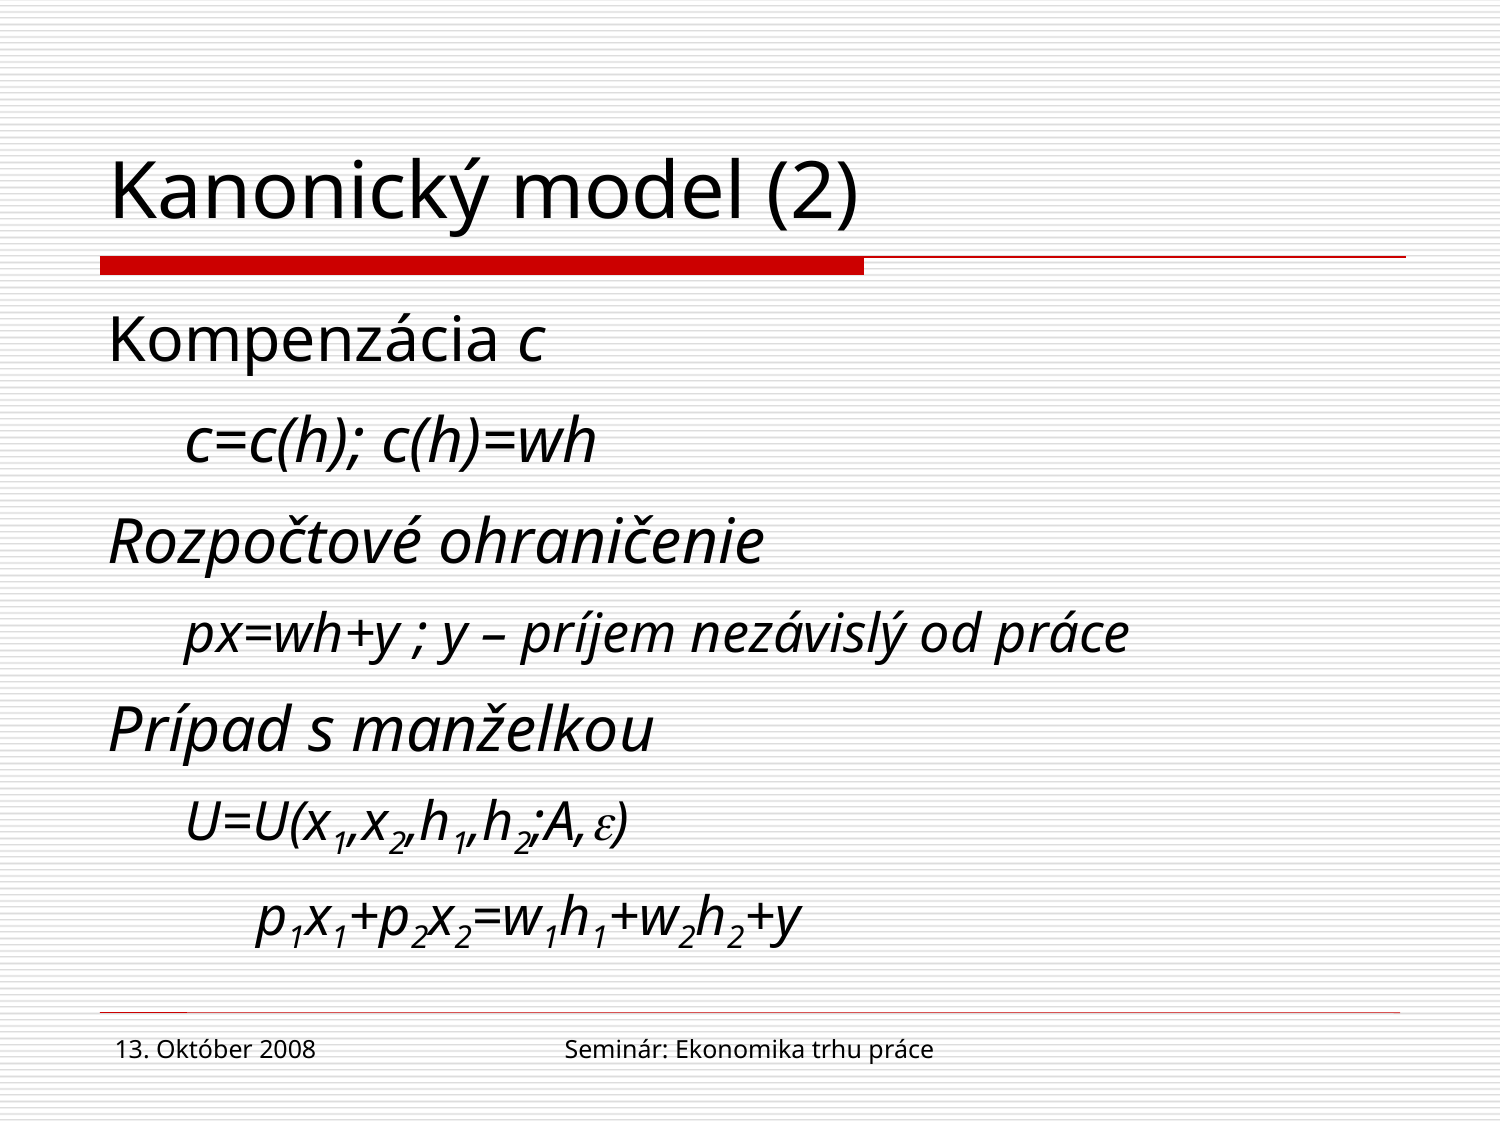

# Kanonický model (2)‏
Kompenzácia c
	c=c(h); c(h)=wh
Rozpočtové ohraničenie
px=wh+y ; y – príjem nezávislý od práce
Prípad s manželkou
U=U(x1,x2,h1,h2;A,)‏
	p1x1+p2x2=w1h1+w2h2+y